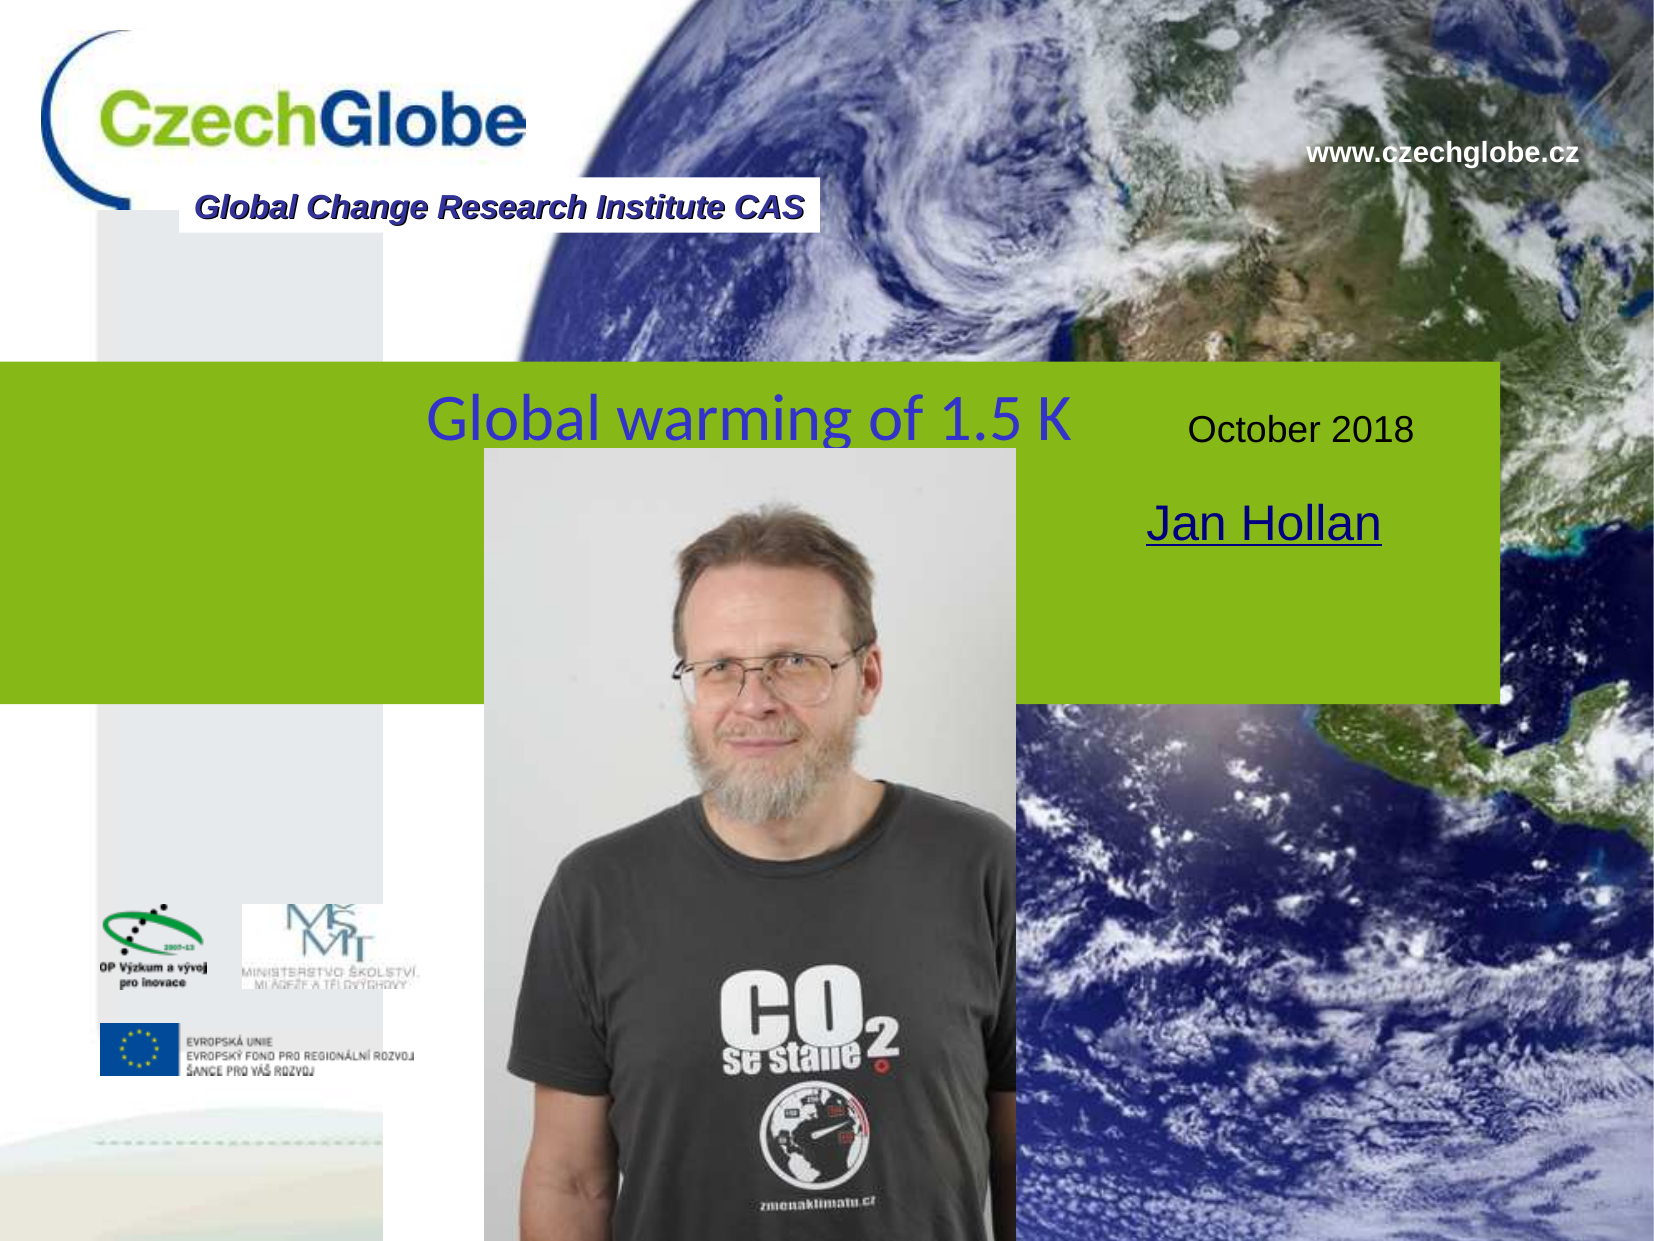

www.czechglobe.cz
Global Change Research Institute CAS
# Global warming of 1.5 K
October 2018
 Jan Hollan